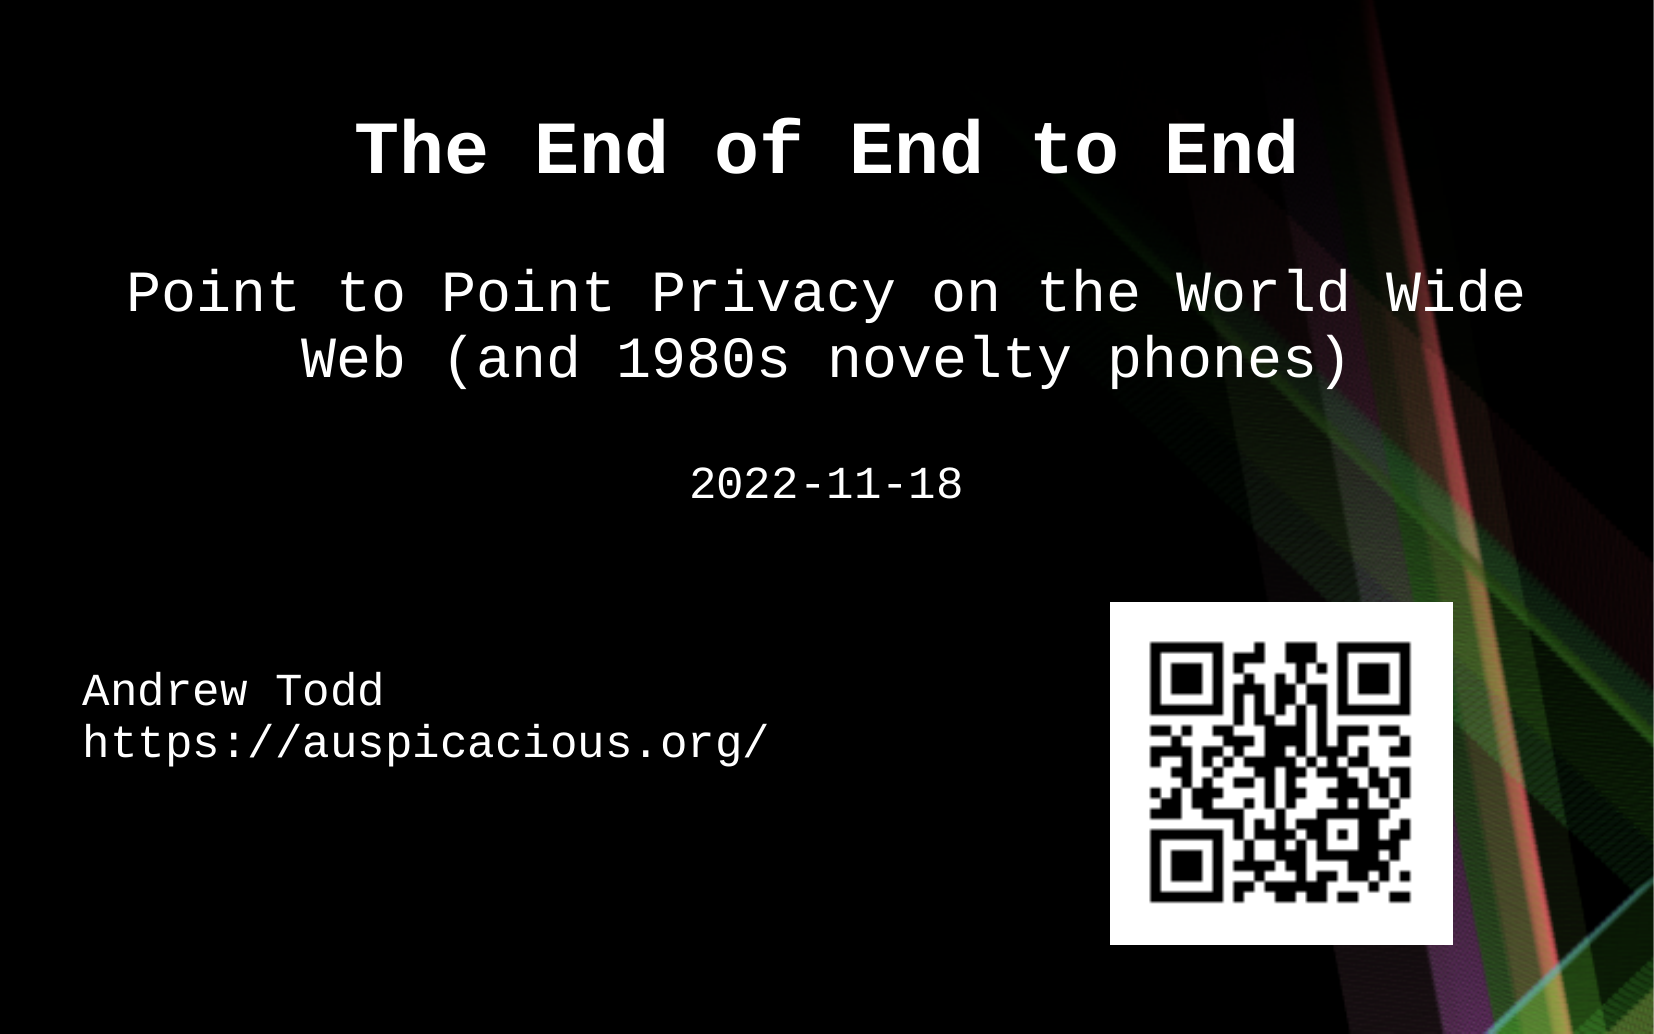

# The End of End to End
Point to Point Privacy on the World Wide Web (and 1980s novelty phones)
2022-11-18
Andrew Todd
https://auspicacious.org/